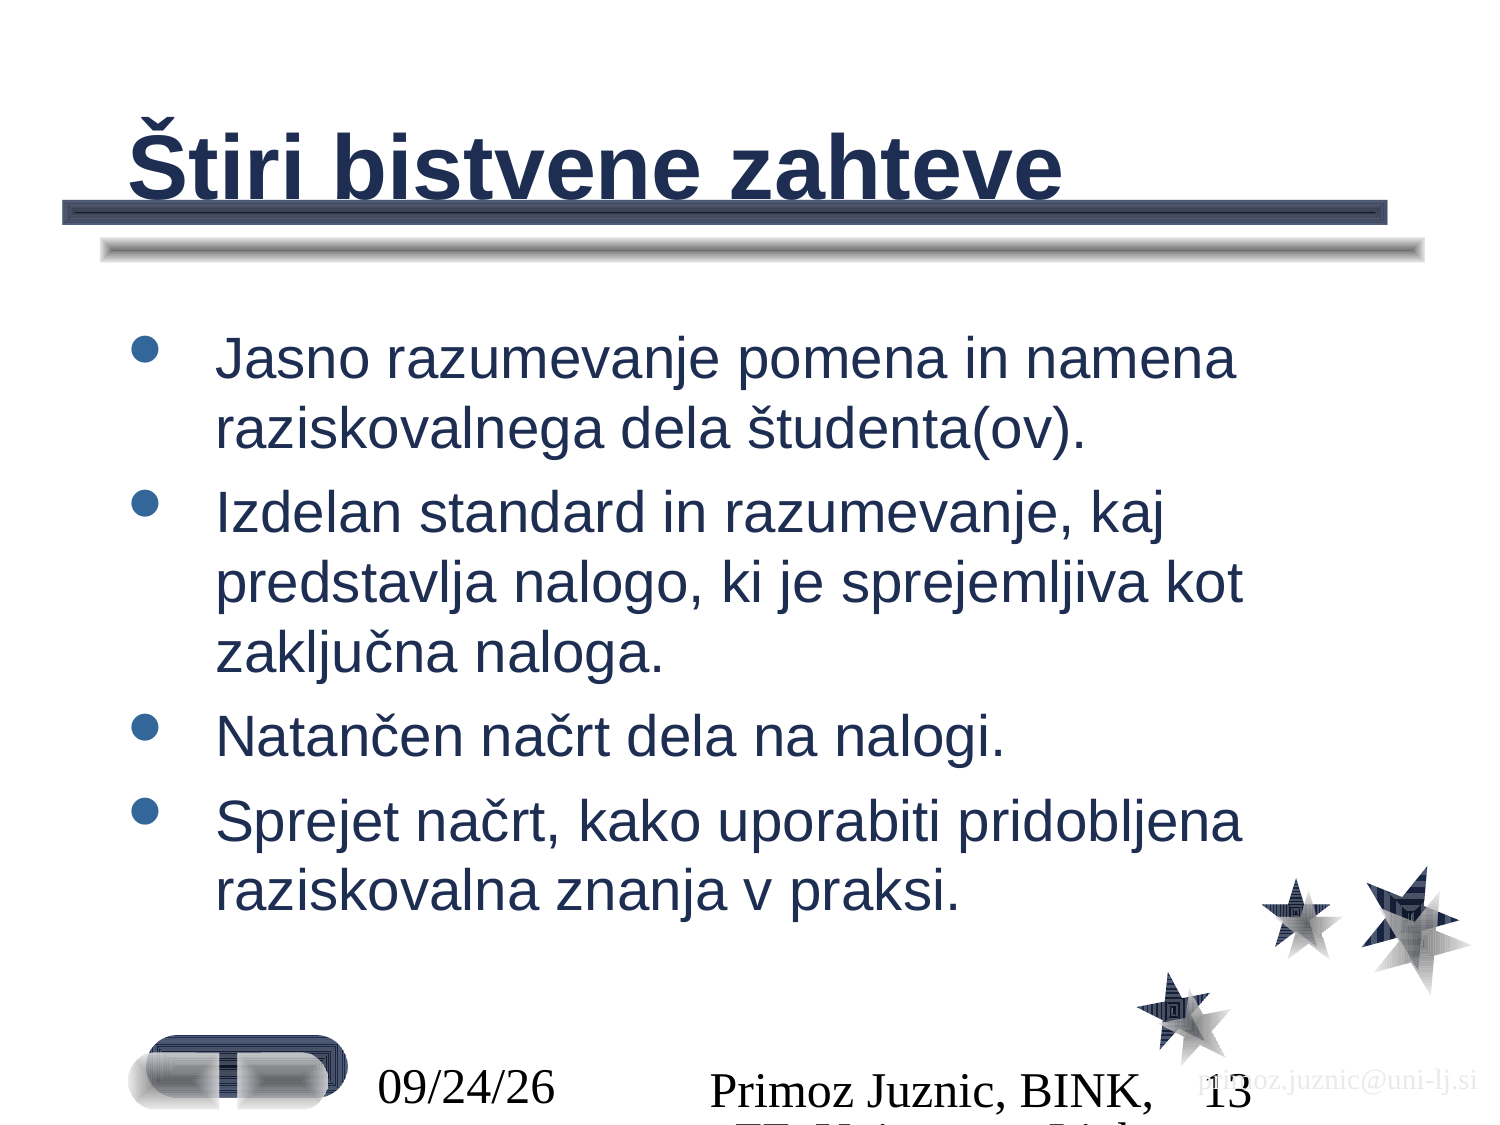

# Štiri bistvene zahteve
Jasno razumevanje pomena in namena raziskovalnega dela študenta(ov).
Izdelan standard in razumevanje, kaj predstavlja nalogo, ki je sprejemljiva kot zaključna naloga.
Natančen načrt dela na nalogi.
Sprejet načrt, kako uporabiti pridobljena raziskovalna znanja v praksi.
Primoz Juznic, BINK, FF, Univerza v Ljubljani
13